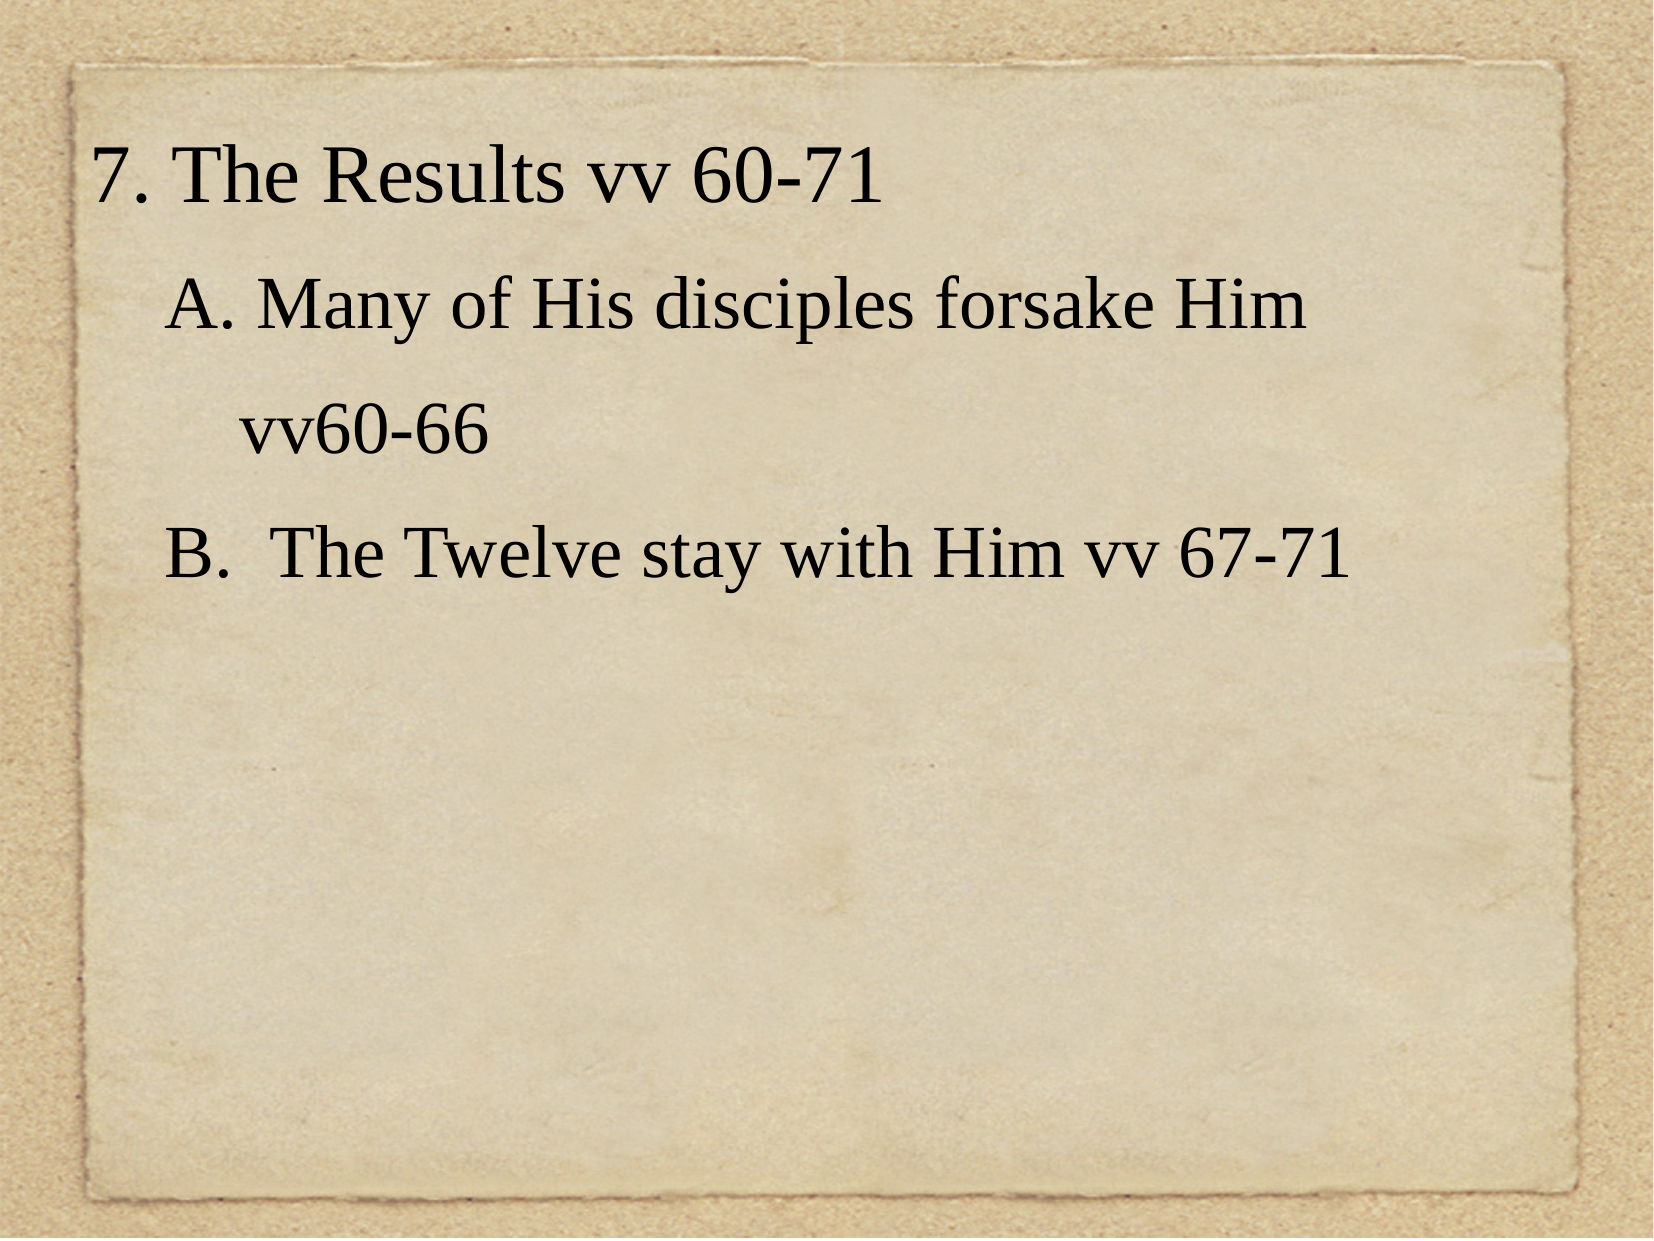

7. The Results vv 60-71
	A. Many of His disciples forsake Him
		vv60-66
	B. The Twelve stay with Him vv 67-71